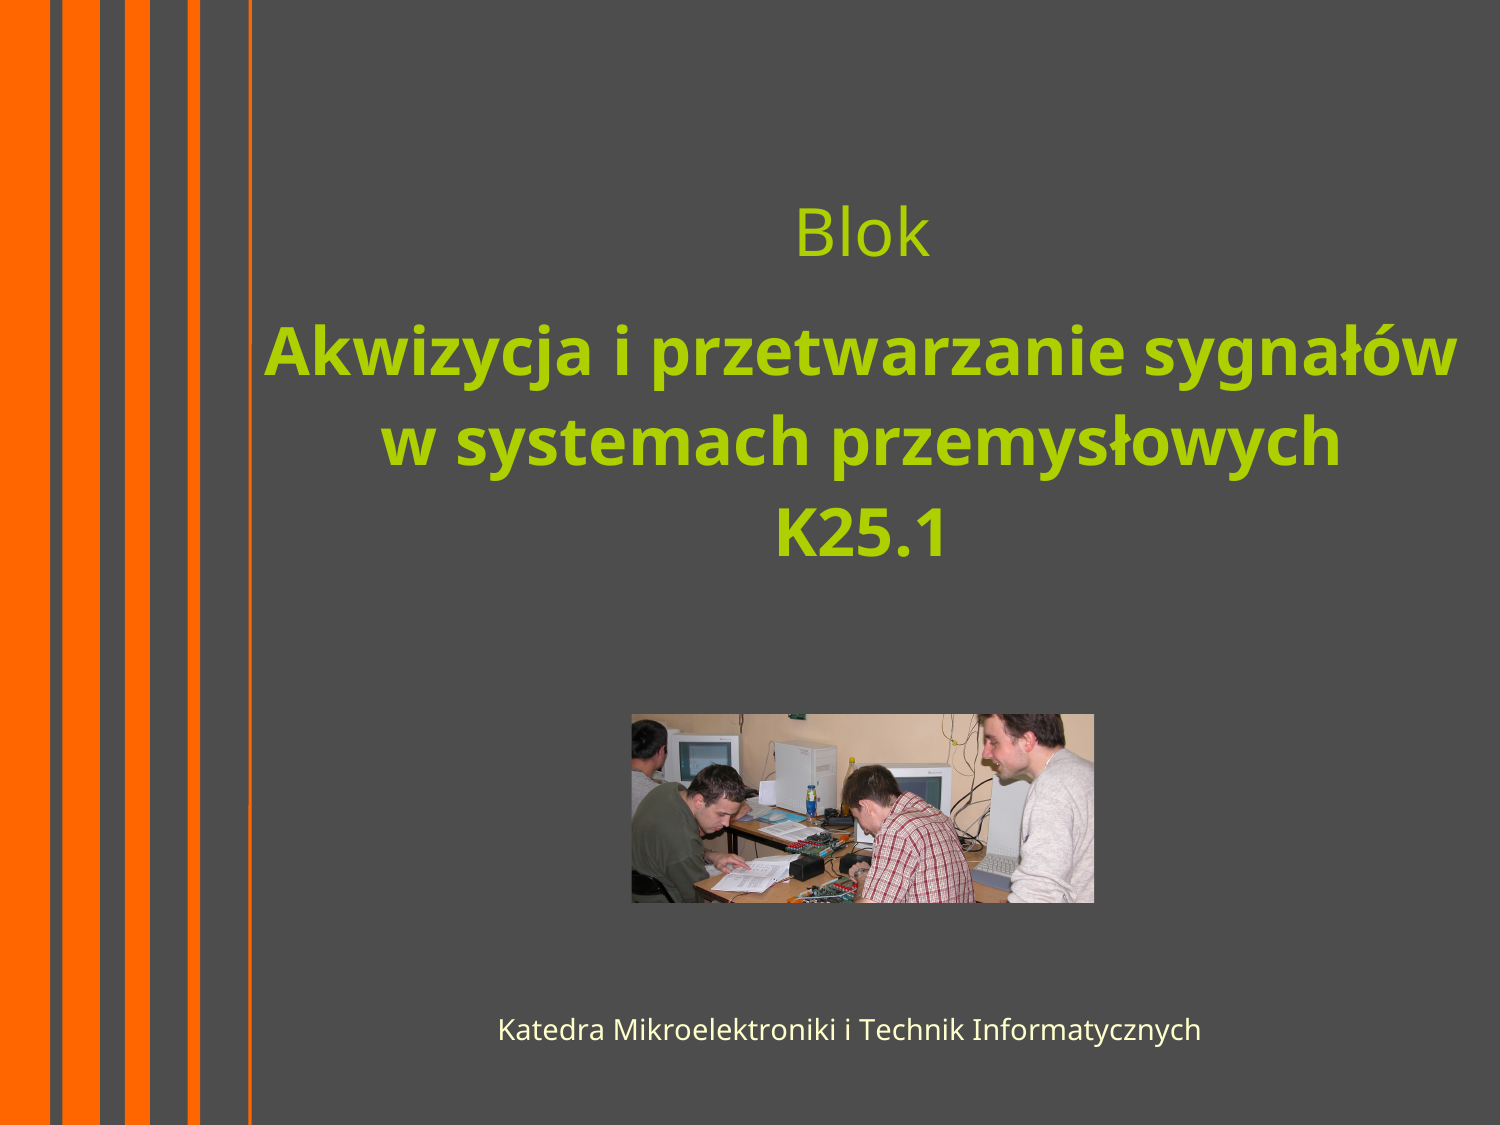

# Blok Akwizycja i przetwarzanie sygnałów w systemach przemysłowych K25.1
Katedra Mikroelektroniki i Technik Informatycznych